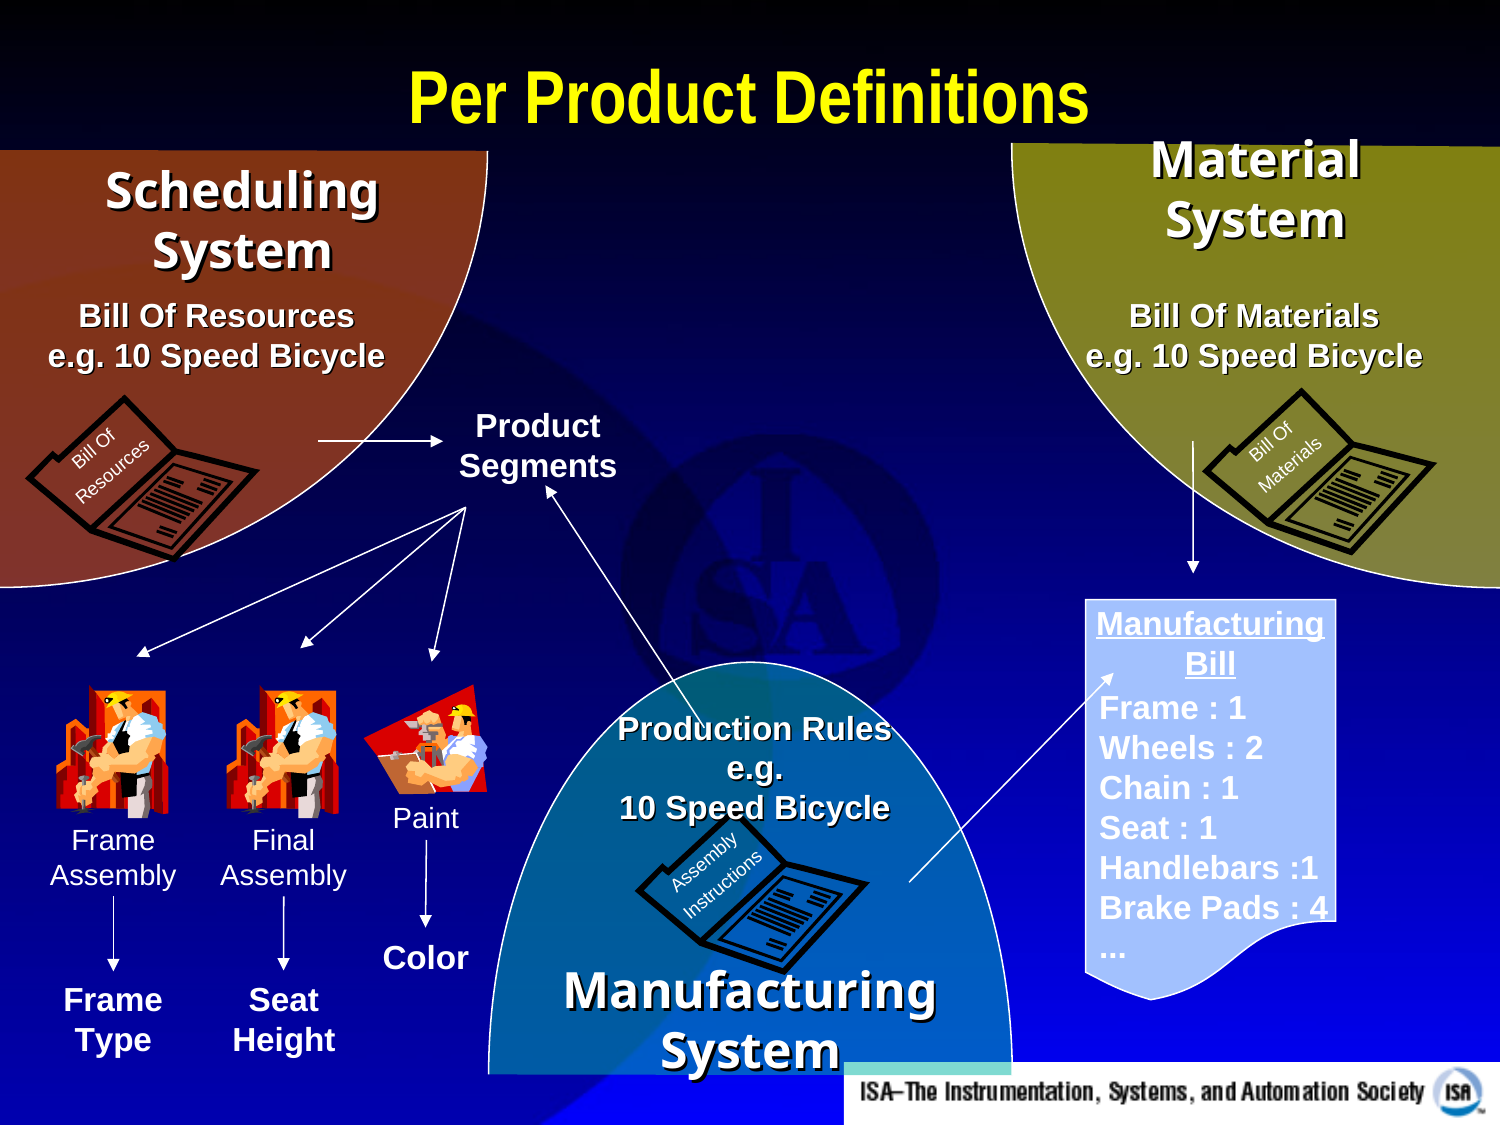

Material
System
Scheduling
System
# Per Product Definitions
Bill Of Resources
e.g. 10 Speed Bicycle
Bill Of
Resources
Bill Of Materials
e.g. 10 Speed Bicycle
Bill Of
Materials
Product
Segments
Manufacturing
Bill
Frame : 1
Wheels : 2
Chain : 1
Seat : 1
Handlebars :1
Brake Pads : 4
...
Frame
Assembly
Frame
Type
Final
Assembly
Seat
Height
Paint
Color
Manufacturing
System
Production Rules
e.g.
10 Speed Bicycle
Assembly
Instructions